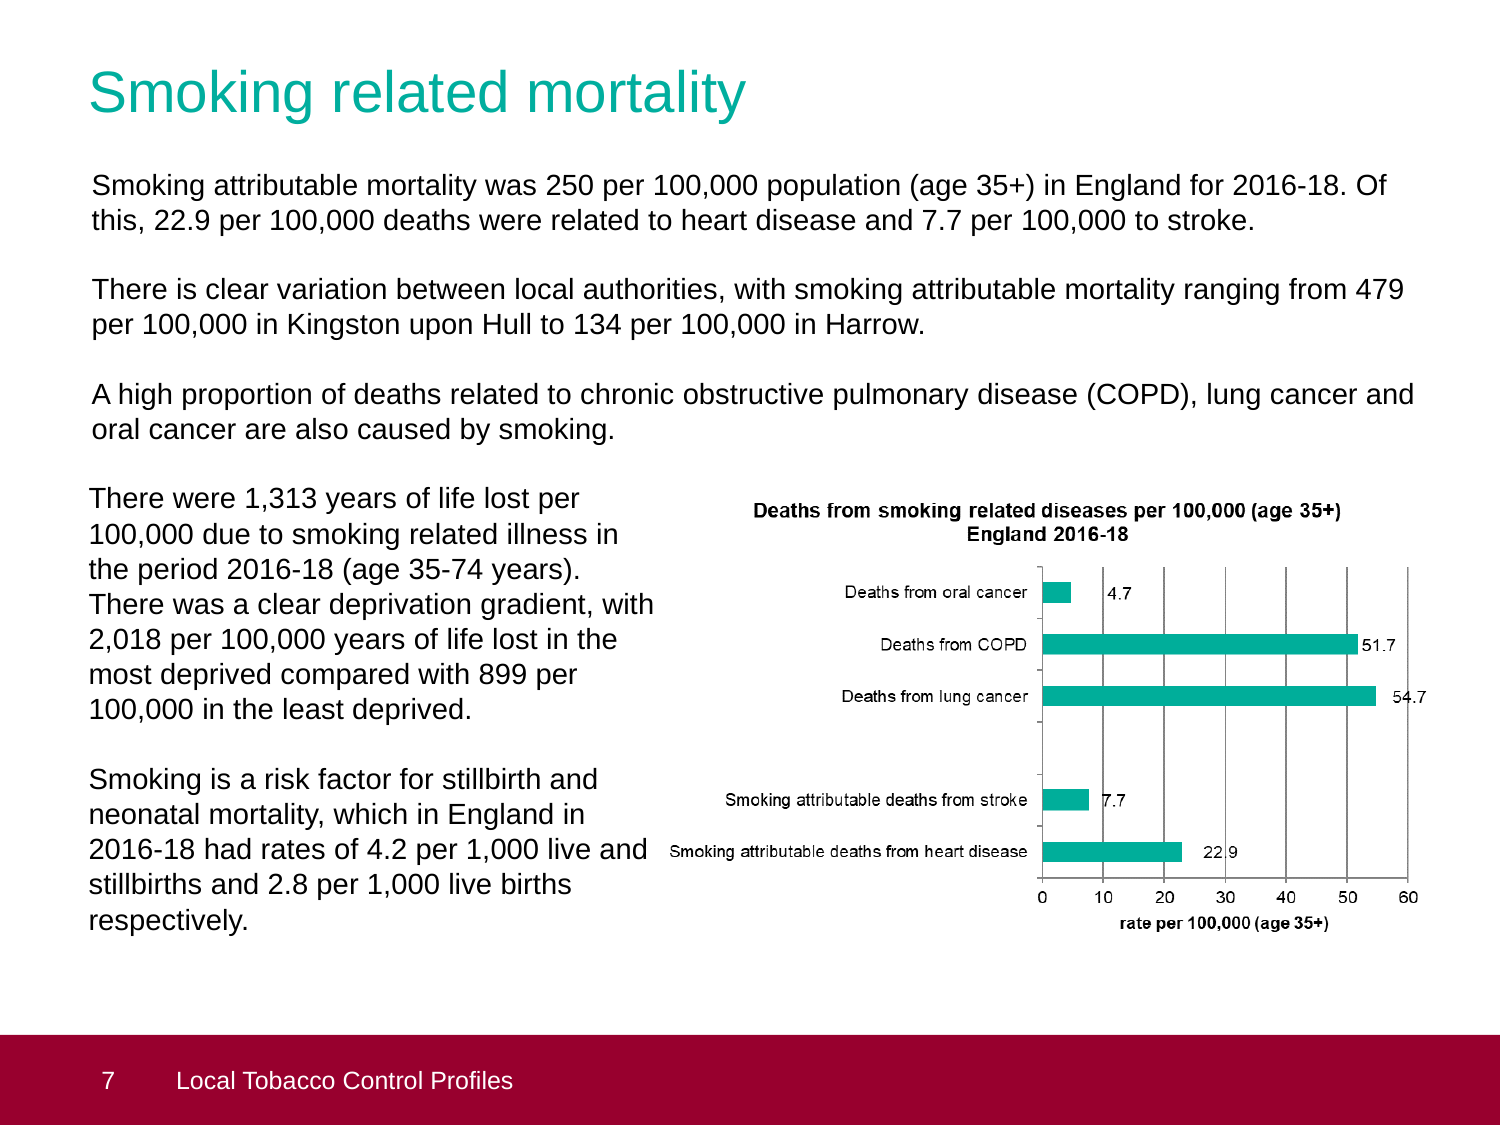

# Smoking related mortality
Smoking attributable mortality was 250 per 100,000 population (age 35+) in England for 2016-18. Of this, 22.9 per 100,000 deaths were related to heart disease and 7.7 per 100,000 to stroke.
There is clear variation between local authorities, with smoking attributable mortality ranging from 479 per 100,000 in Kingston upon Hull to 134 per 100,000 in Harrow.
A high proportion of deaths related to chronic obstructive pulmonary disease (COPD), lung cancer and oral cancer are also caused by smoking.
There were 1,313 years of life lost per 100,000 due to smoking related illness in the period 2016-18 (age 35-74 years). There was a clear deprivation gradient, with 2,018 per 100,000 years of life lost in the most deprived compared with 899 per 100,000 in the least deprived.
Smoking is a risk factor for stillbirth and neonatal mortality, which in England in 2016-18 had rates of 4.2 per 1,000 live and stillbirths and 2.8 per 1,000 live births respectively.
 7
Local Tobacco Control Profiles